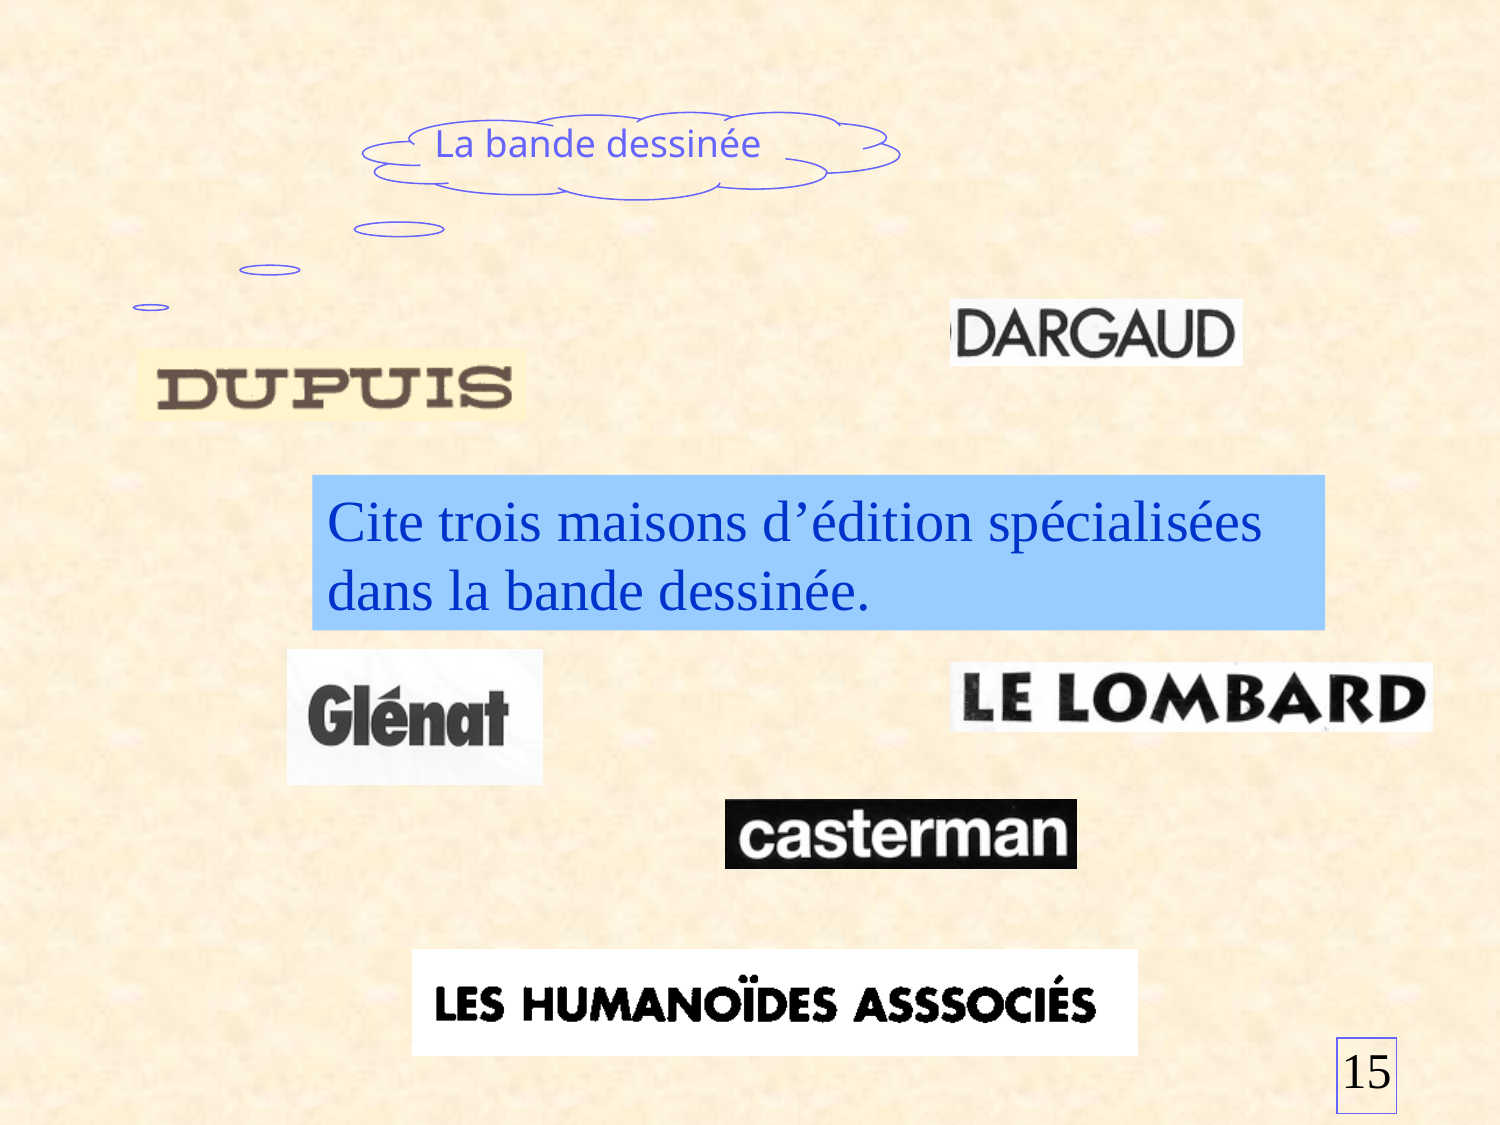

Cite trois maisons d’édition spécialisées dans la bande dessinée.
15